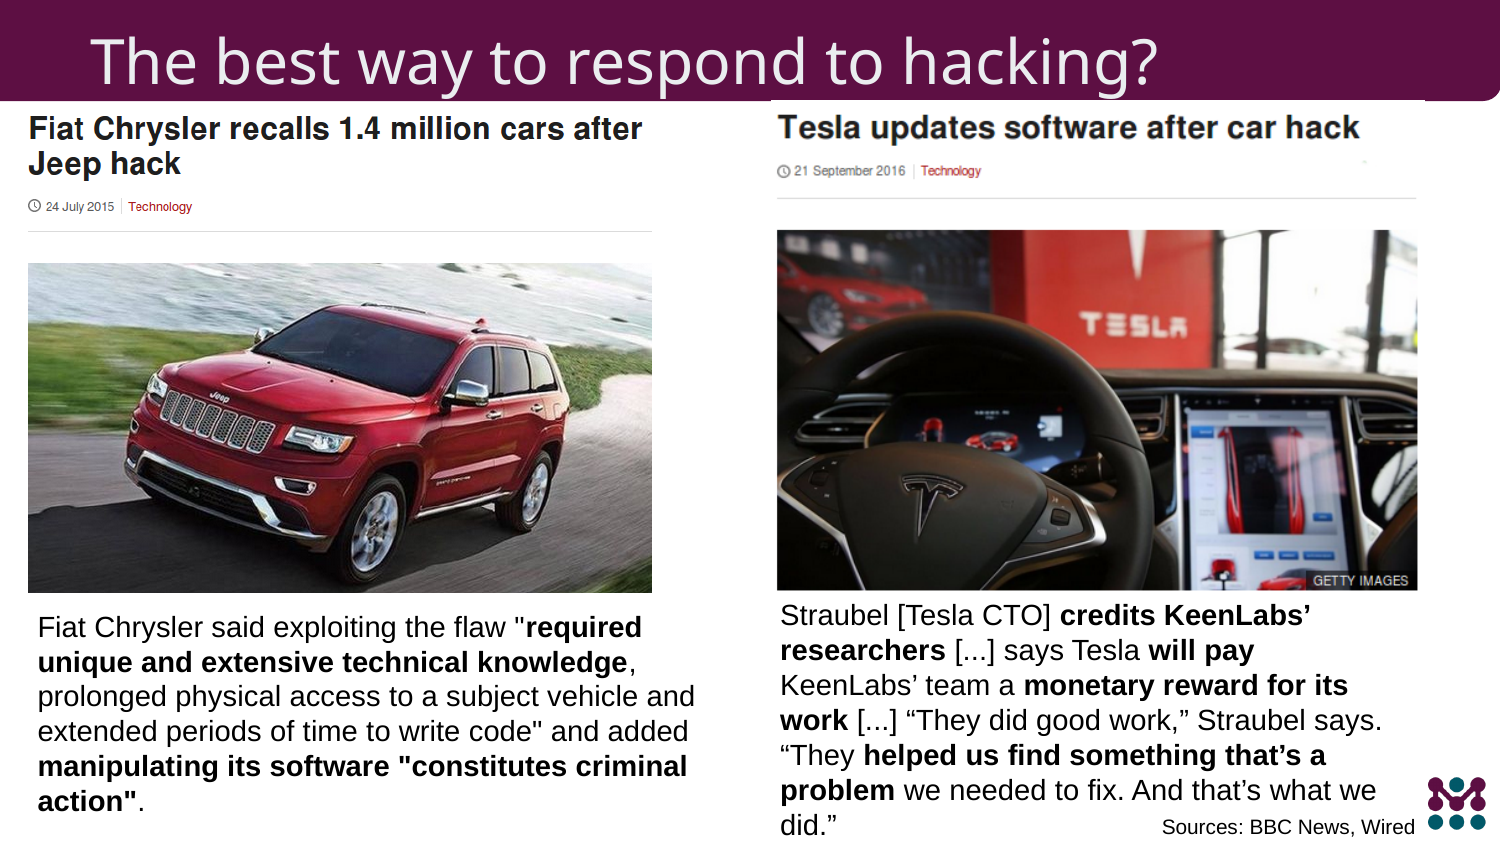

# The best way to respond to hacking?
Straubel [Tesla CTO] credits KeenLabs’ researchers [...] says Tesla will pay KeenLabs’ team a monetary reward for its work [...] “They did good work,” Straubel says. “They helped us find something that’s a problem we needed to fix. And that’s what we did.”
Fiat Chrysler said exploiting the flaw "required unique and extensive technical knowledge, prolonged physical access to a subject vehicle and extended periods of time to write code" and added manipulating its software "constitutes criminal action".
Sources: BBC News, Wired